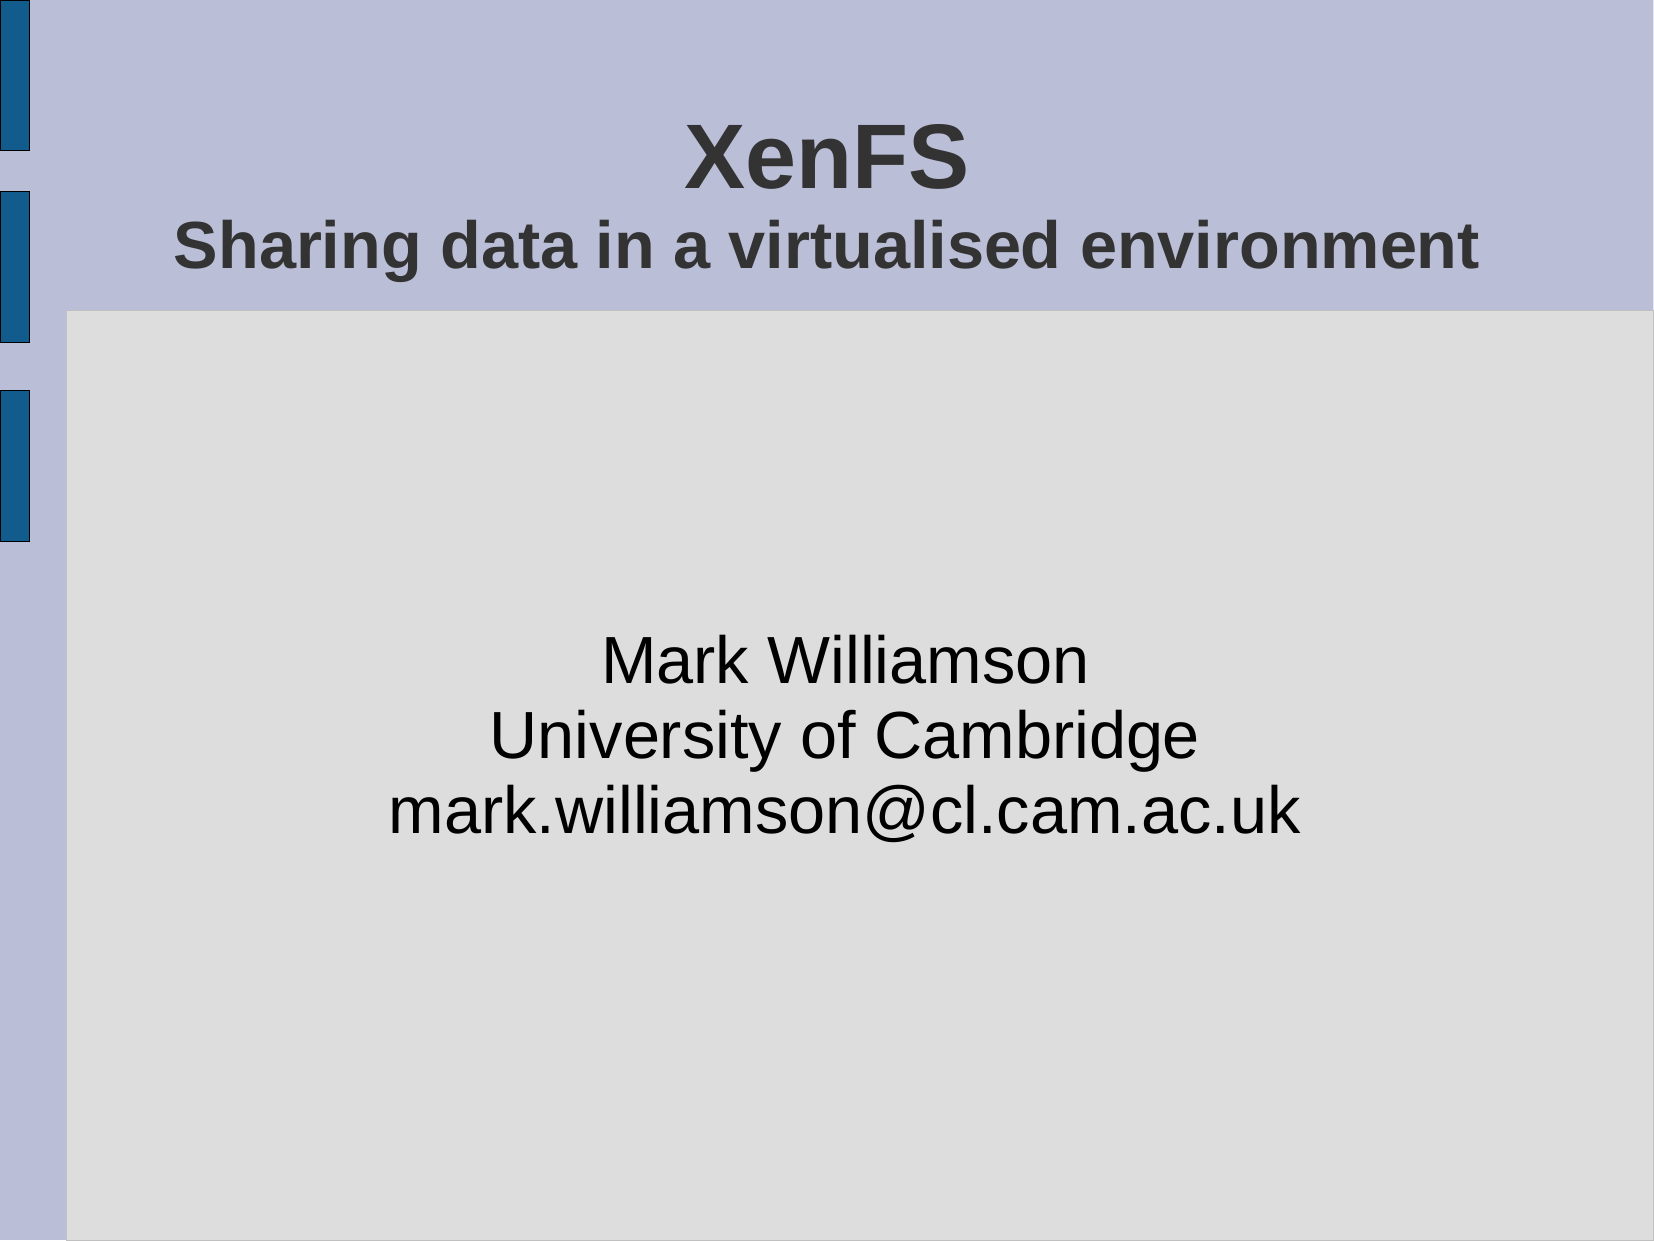

# XenFS Sharing data in a virtualised environment
Mark Williamson
University of Cambridge
mark.williamson@cl.cam.ac.uk